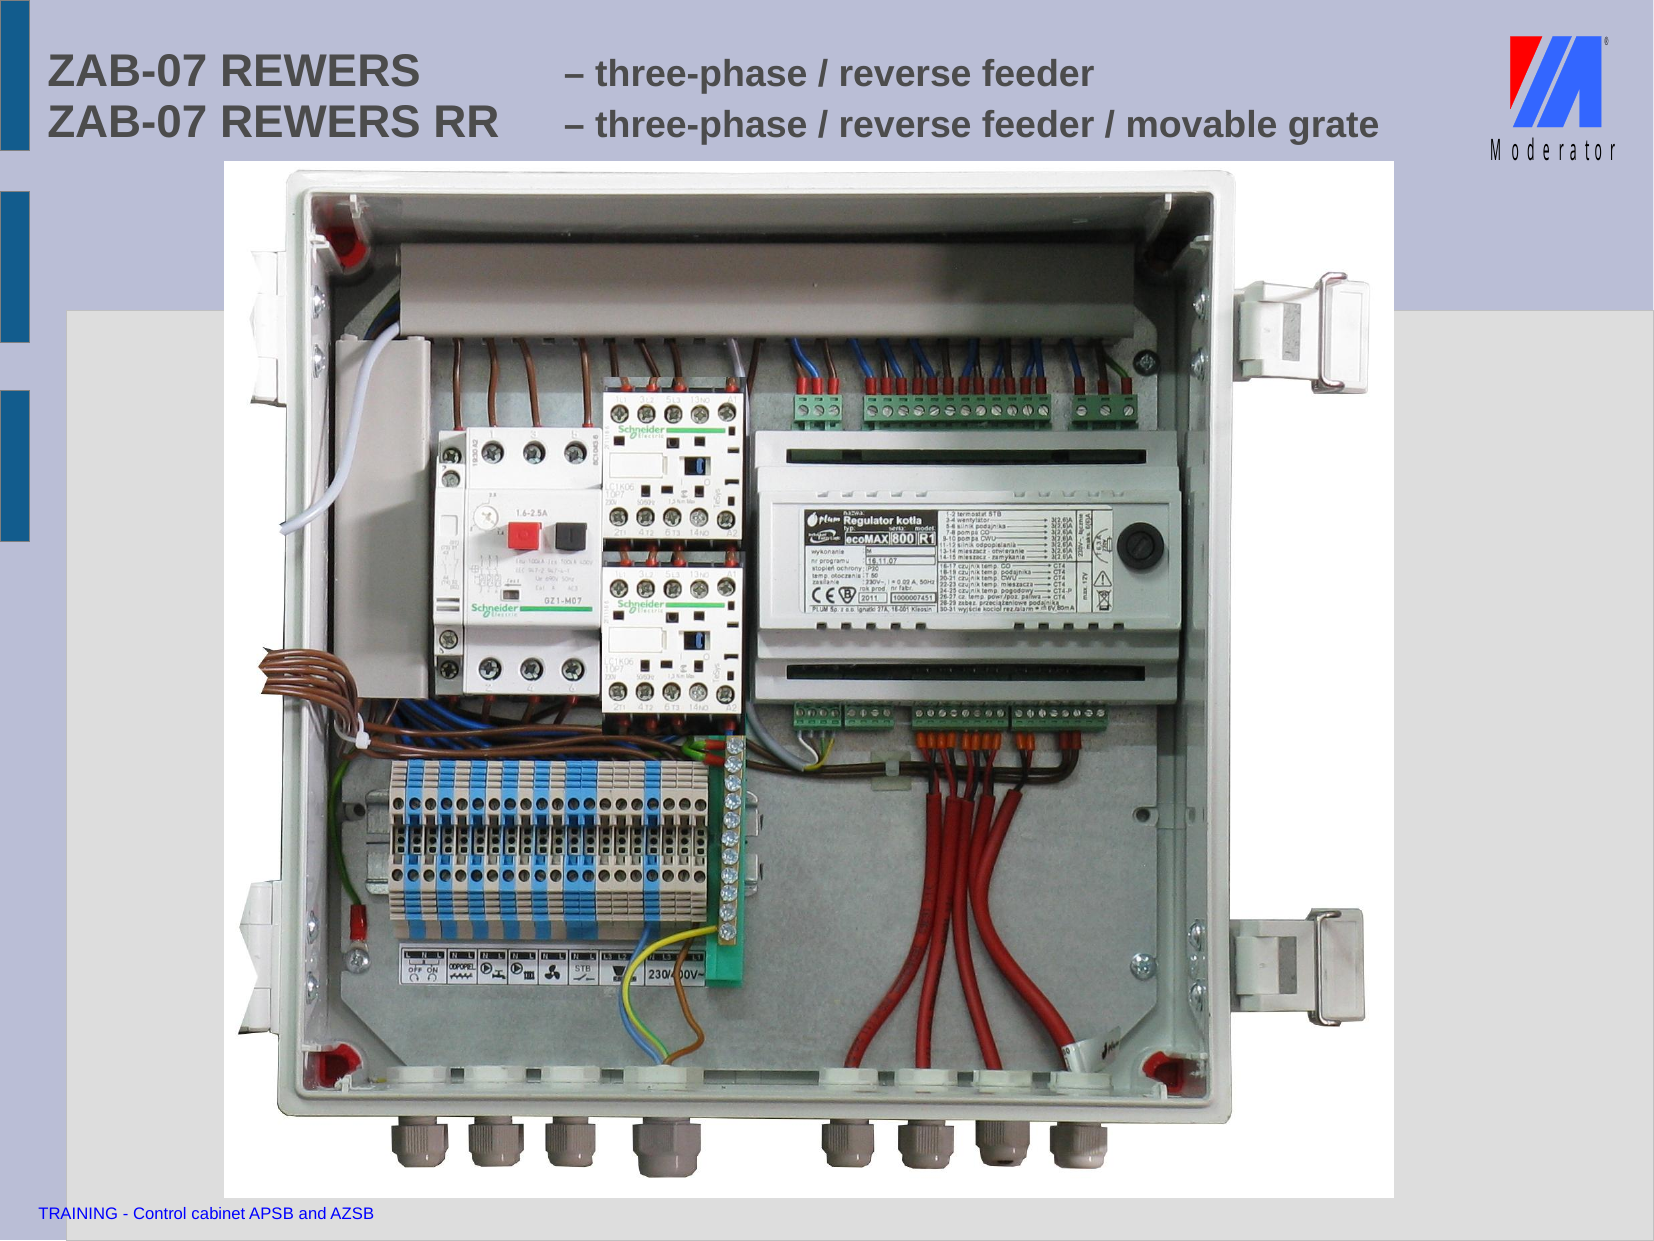

# ZAB-07 REWERS		– three-phase / reverse feeder ZAB-07 REWERS RR	– three-phase / reverse feeder / movable grate
TRAINING - Control cabinet APSB and AZSB